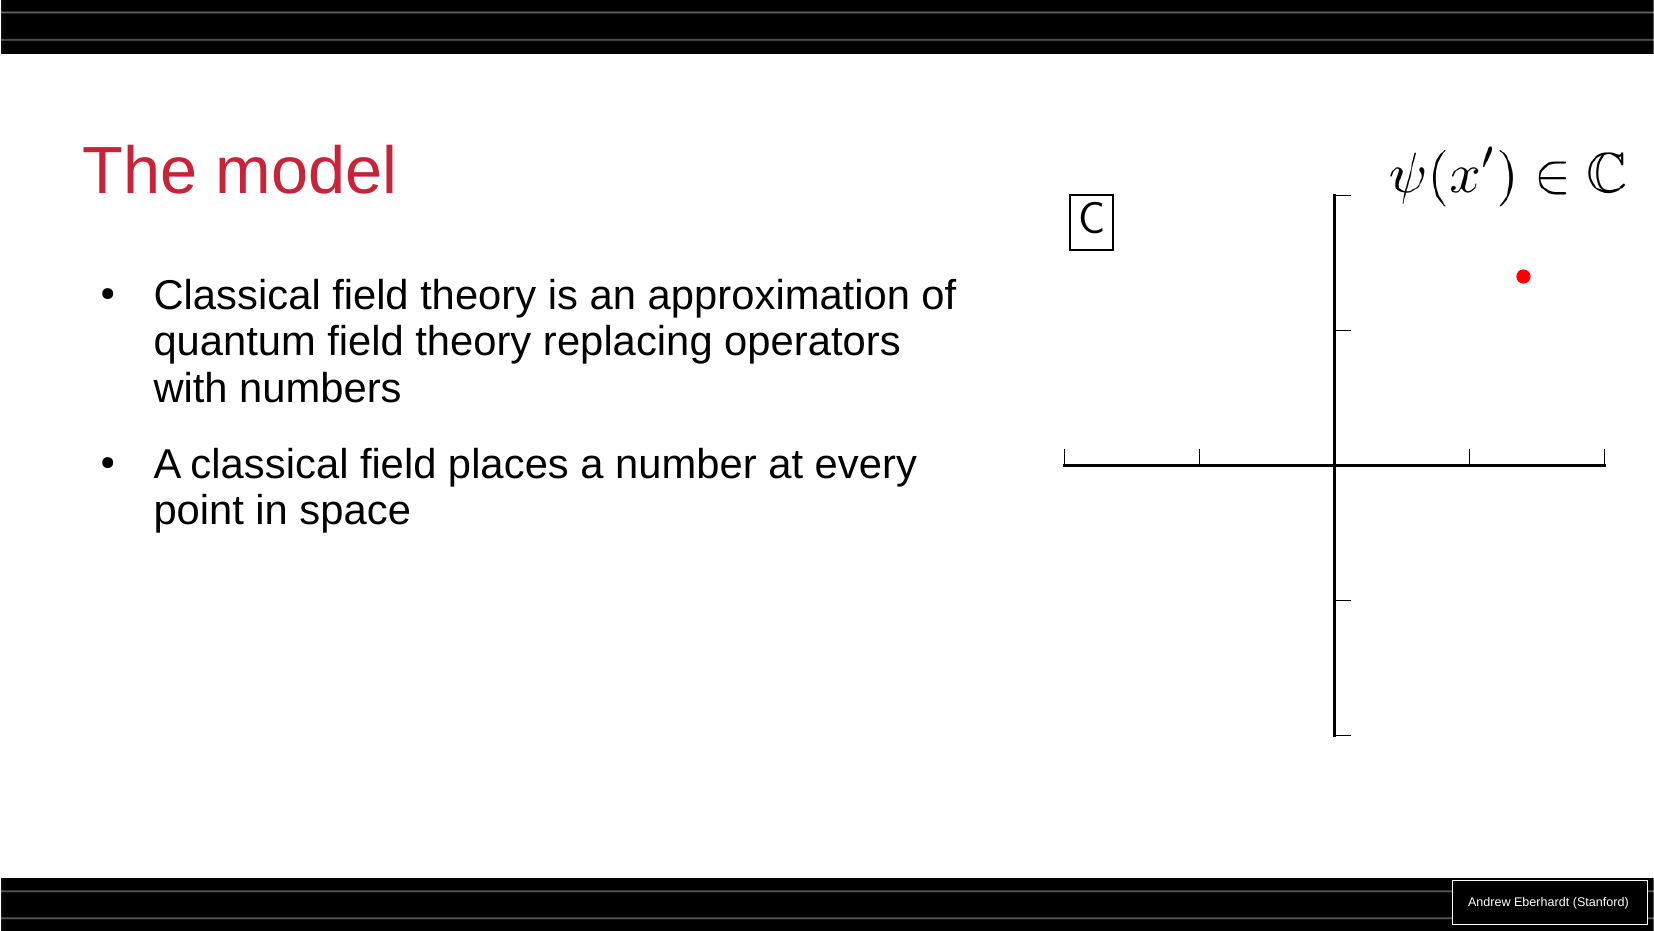

# The model
Classical field theory is an approximation of quantum field theory replacing operators with numbers
A classical field places a number at every point in space
Andrew Eberhardt (Stanford)